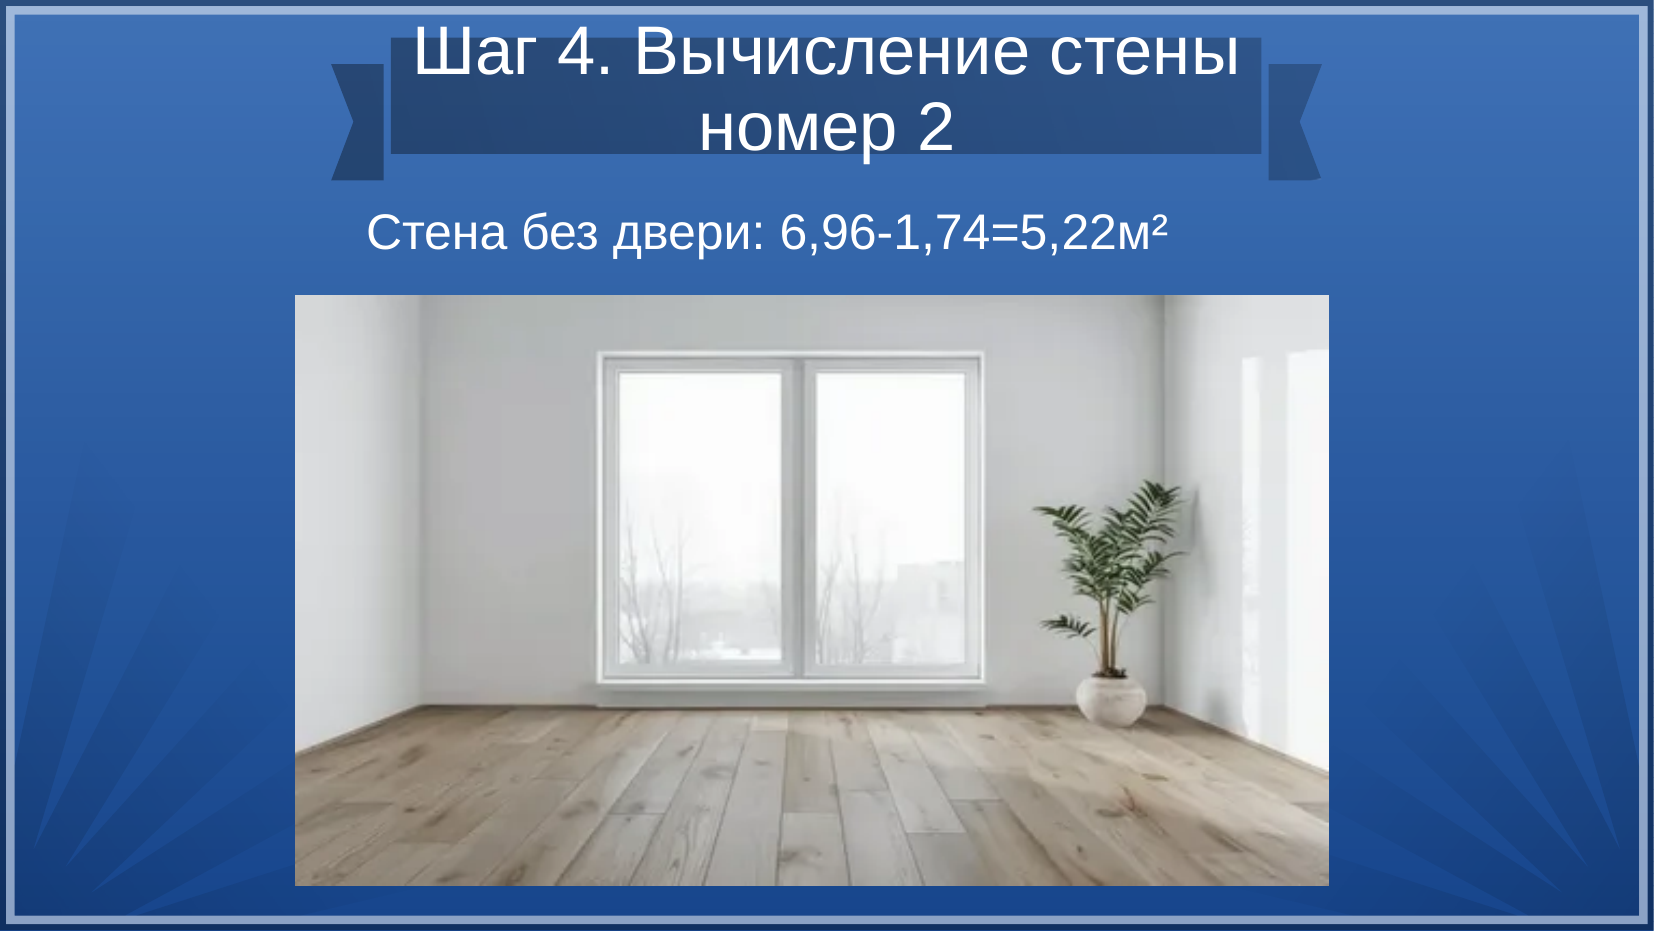

# Шаг 4. Вычисление стены номер 2
Стена без двери: 6,96-1,74=5,22м²